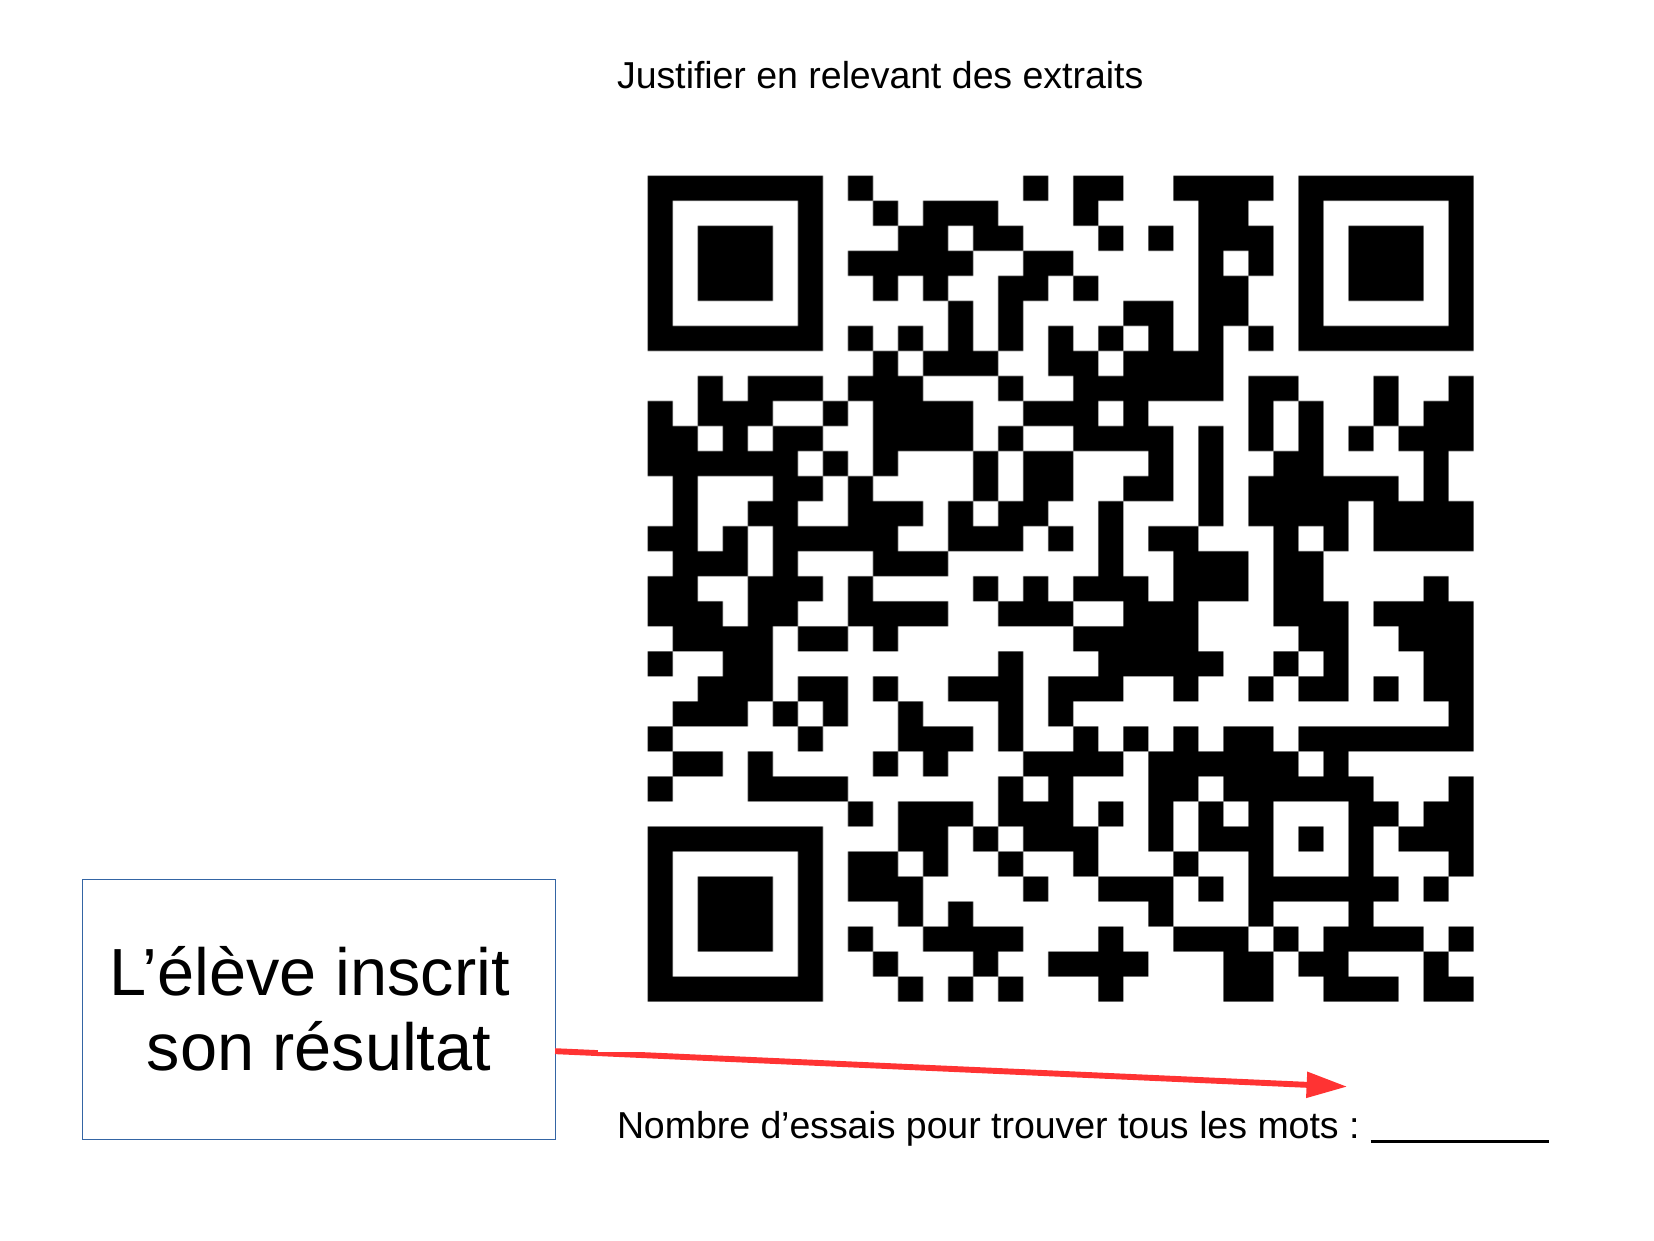

Justifier en relevant des extraits
Nombre d’essais pour trouver tous les mots :
L’élève inscrit
son résultat